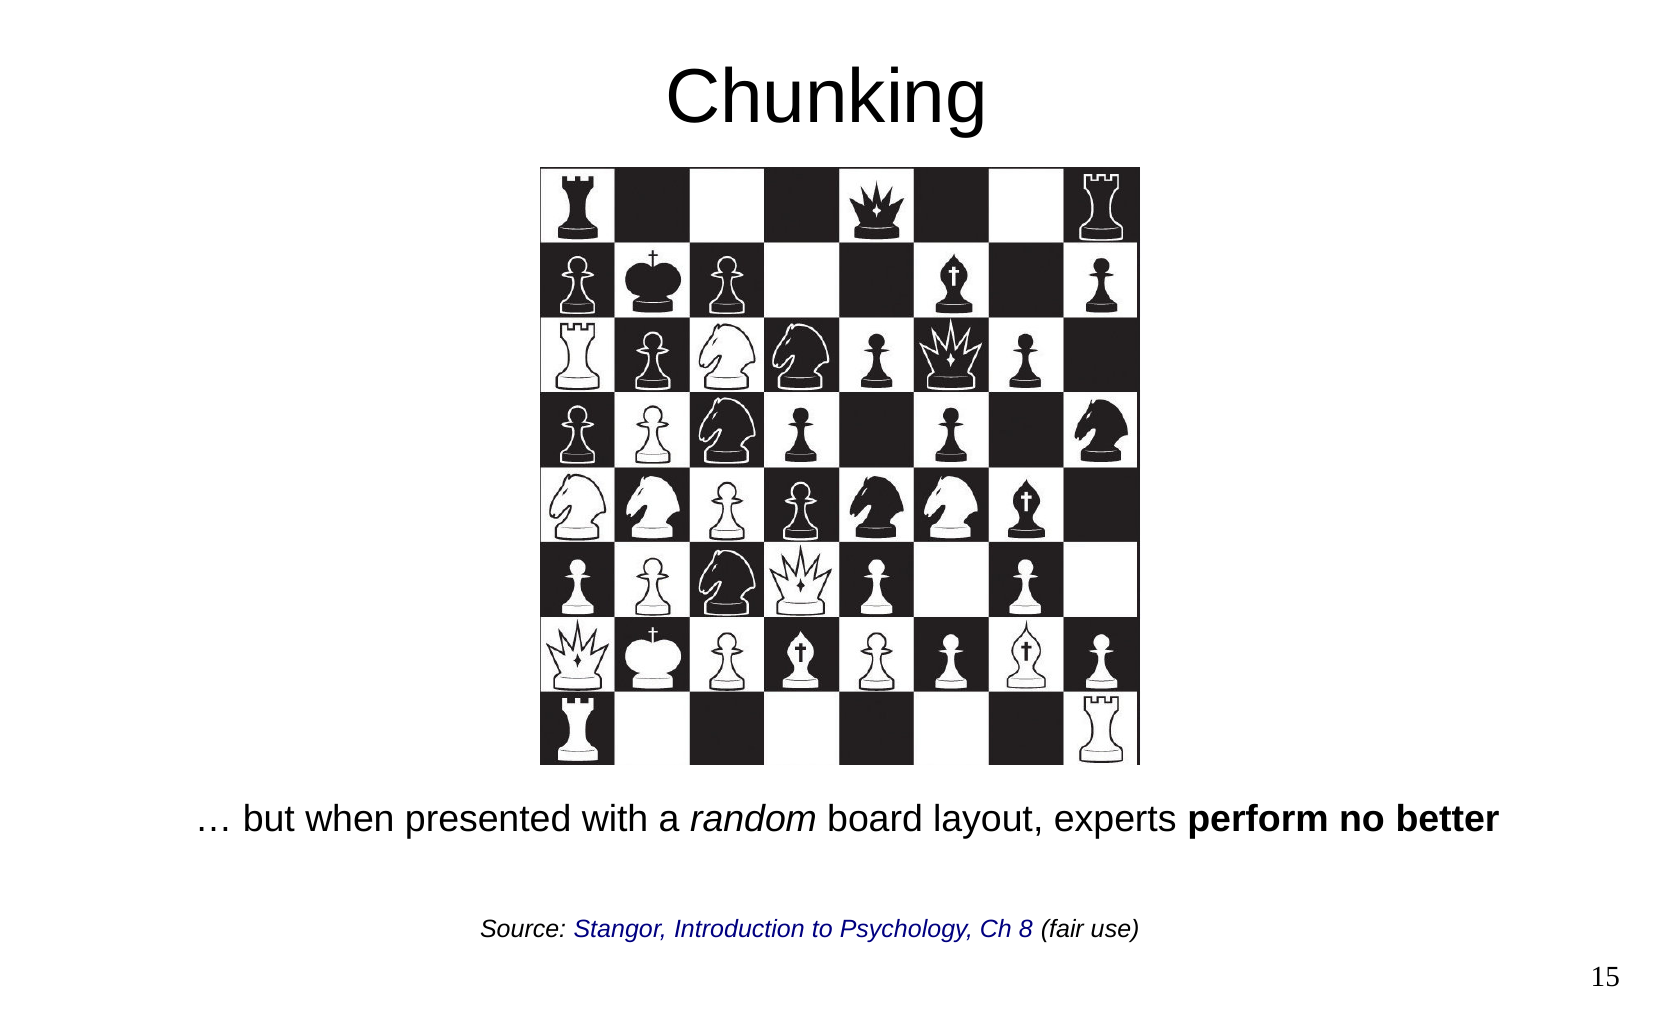

# Chunking
… but when presented with a random board layout, experts perform no better
Source: Stangor, Introduction to Psychology, Ch 8 (fair use)